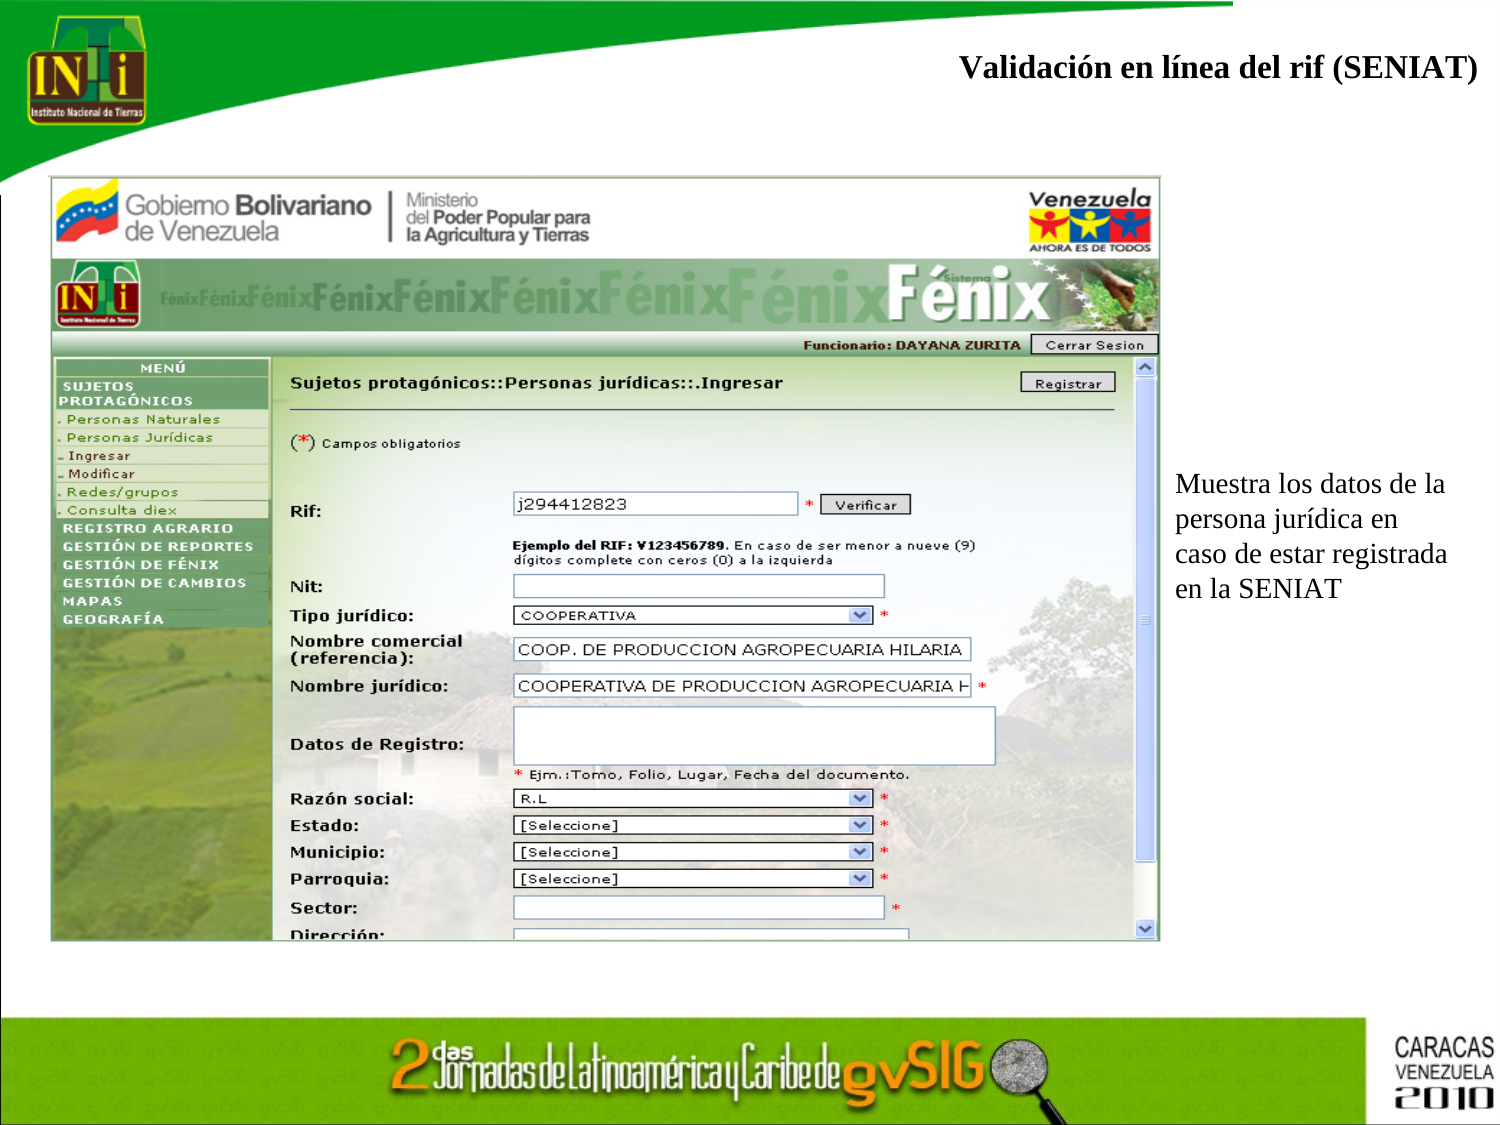

Validación en línea del rif (SENIAT)
Muestra los datos de la persona jurídica en caso de estar registrada en la SENIAT